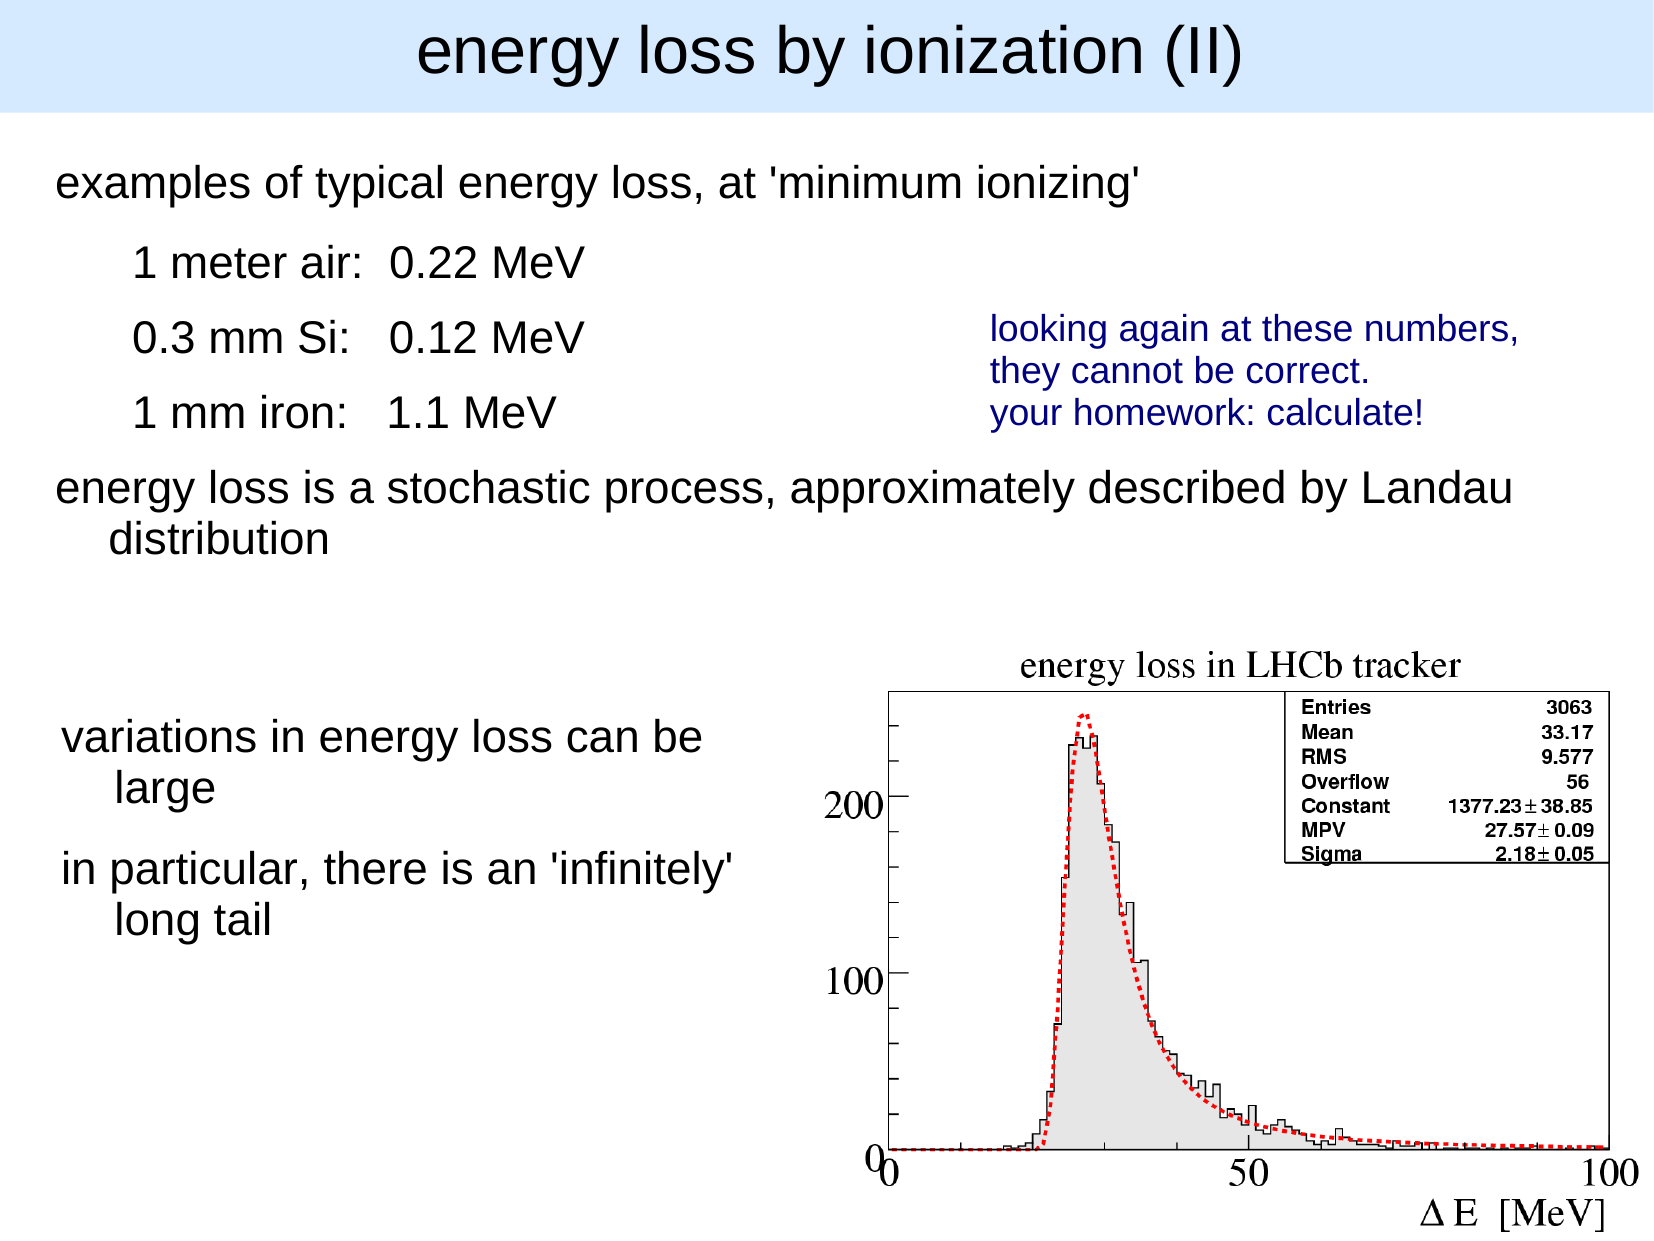

# energy loss by ionization (II)
examples of typical energy loss, at 'minimum ionizing'
1 meter air: 0.22 MeV
0.3 mm Si: 0.12 MeV
1 mm iron: 1.1 MeV
energy loss is a stochastic process, approximately described by Landau distribution
looking again at these numbers,
they cannot be correct.
your homework: calculate!
variations in energy loss can be large
in particular, there is an 'infinitely' long tail